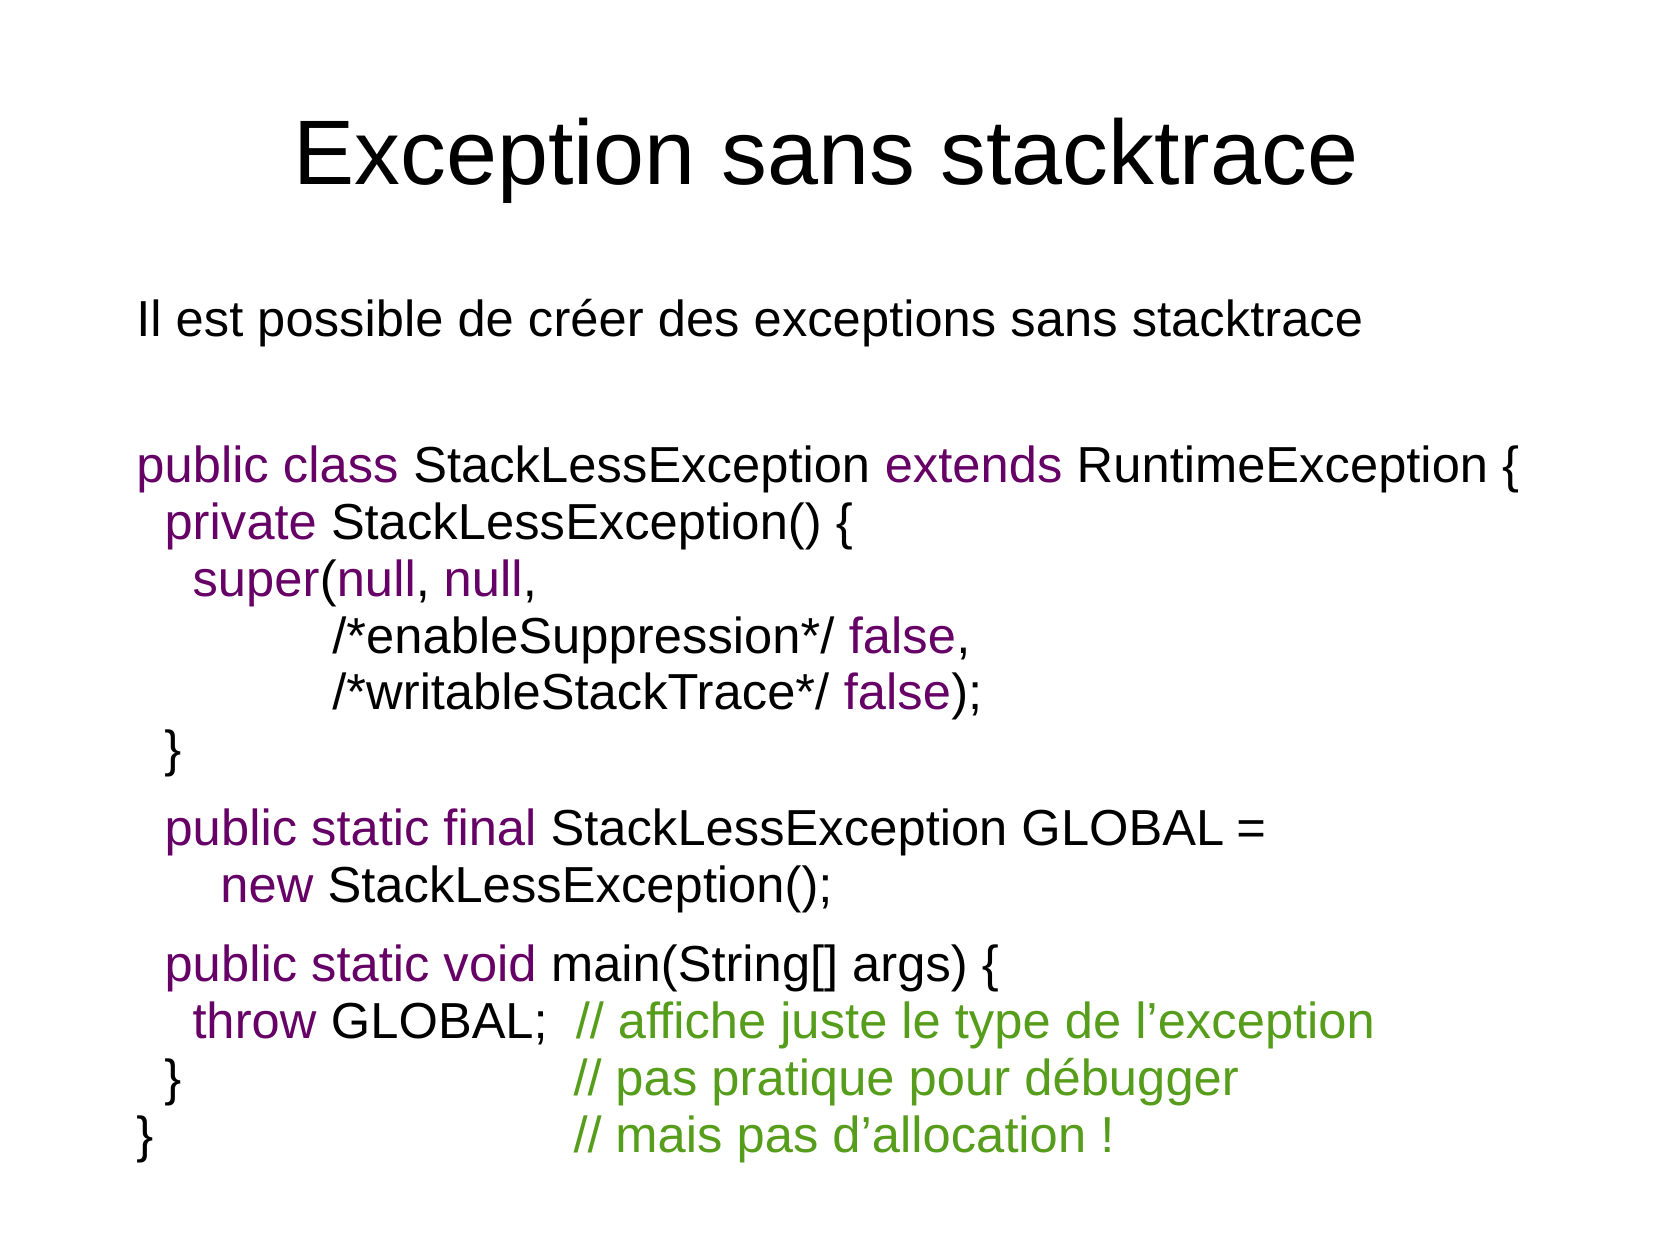

# Exception sans stacktrace
Il est possible de créer des exceptions sans stacktrace
public class StackLessException extends RuntimeException {
 private StackLessException() {
 super(null, null,
 /*enableSuppression*/ false,
 /*writableStackTrace*/ false);
 }
 public static final StackLessException GLOBAL =
 new StackLessException();
 public static void main(String[] args) {
 throw GLOBAL; // affiche juste le type de l’exception
 } // pas pratique pour débugger
} // mais pas d’allocation !